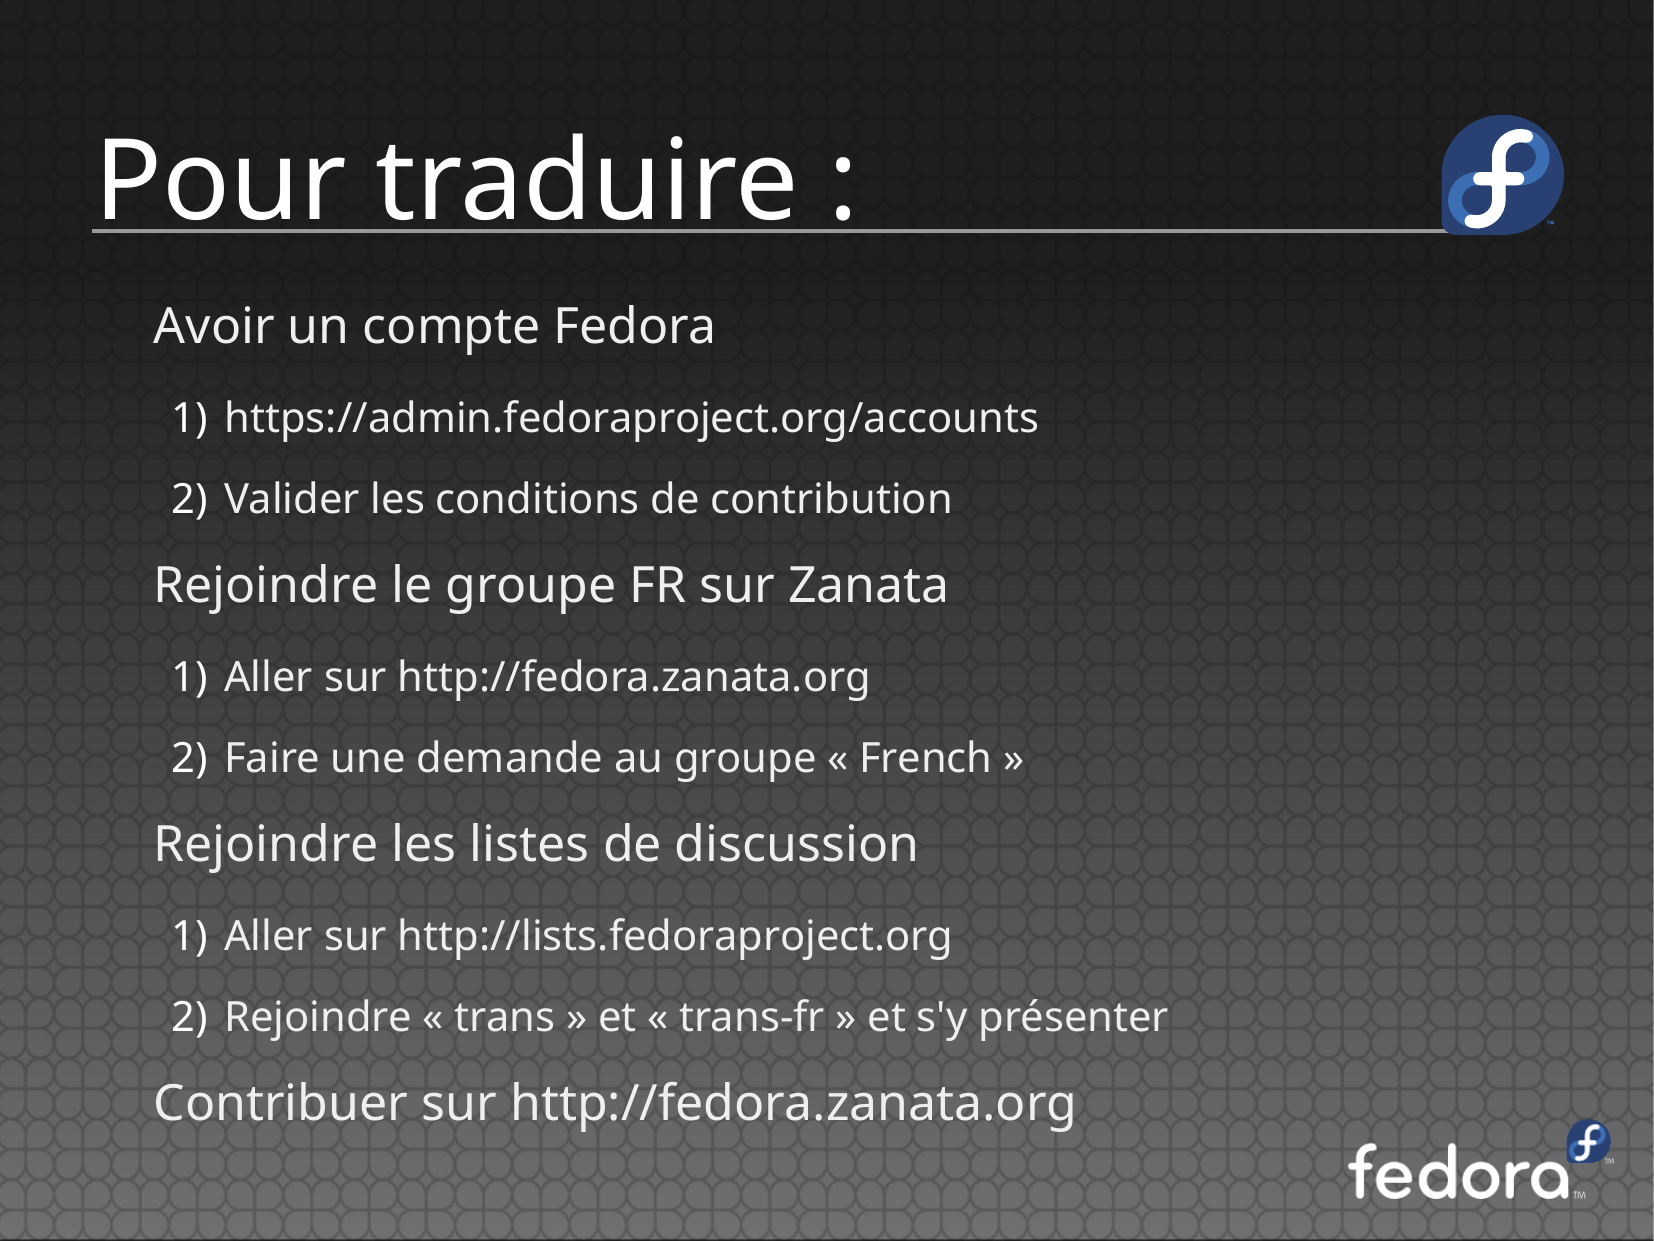

Pour traduire :
# Avoir un compte Fedora
https://admin.fedoraproject.org/accounts
Valider les conditions de contribution
Rejoindre le groupe FR sur Zanata
Aller sur http://fedora.zanata.org
Faire une demande au groupe « French »
Rejoindre les listes de discussion
Aller sur http://lists.fedoraproject.org
Rejoindre « trans » et « trans-fr » et s'y présenter
Contribuer sur http://fedora.zanata.org